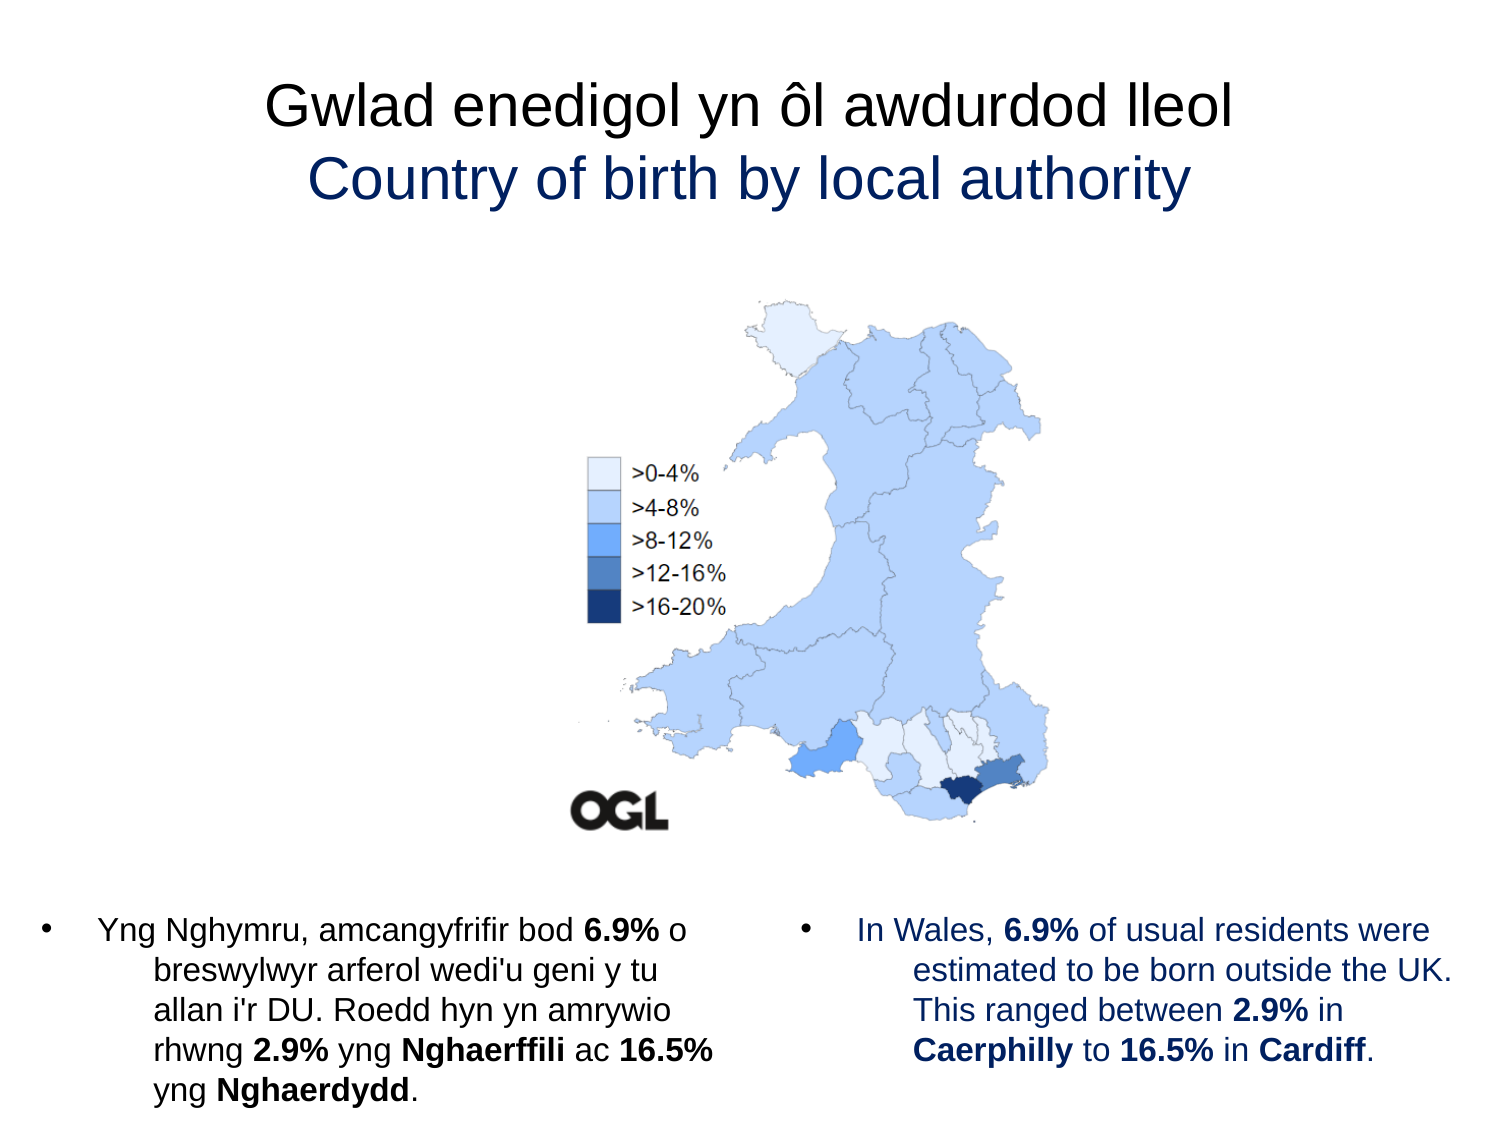

Gwlad enedigol yn ôl awdurdod lleol
Country of birth by local authority
# Yng Nghymru, amcangyfrifir bod 6.9% o breswylwyr arferol wedi'u geni y tu allan i'r DU. Roedd hyn yn amrywio rhwng 2.9% yng Nghaerffili ac 16.5% yng Nghaerdydd.
In Wales, 6.9% of usual residents were estimated to be born outside the UK. This ranged between 2.9% in Caerphilly to 16.5% in Cardiff.